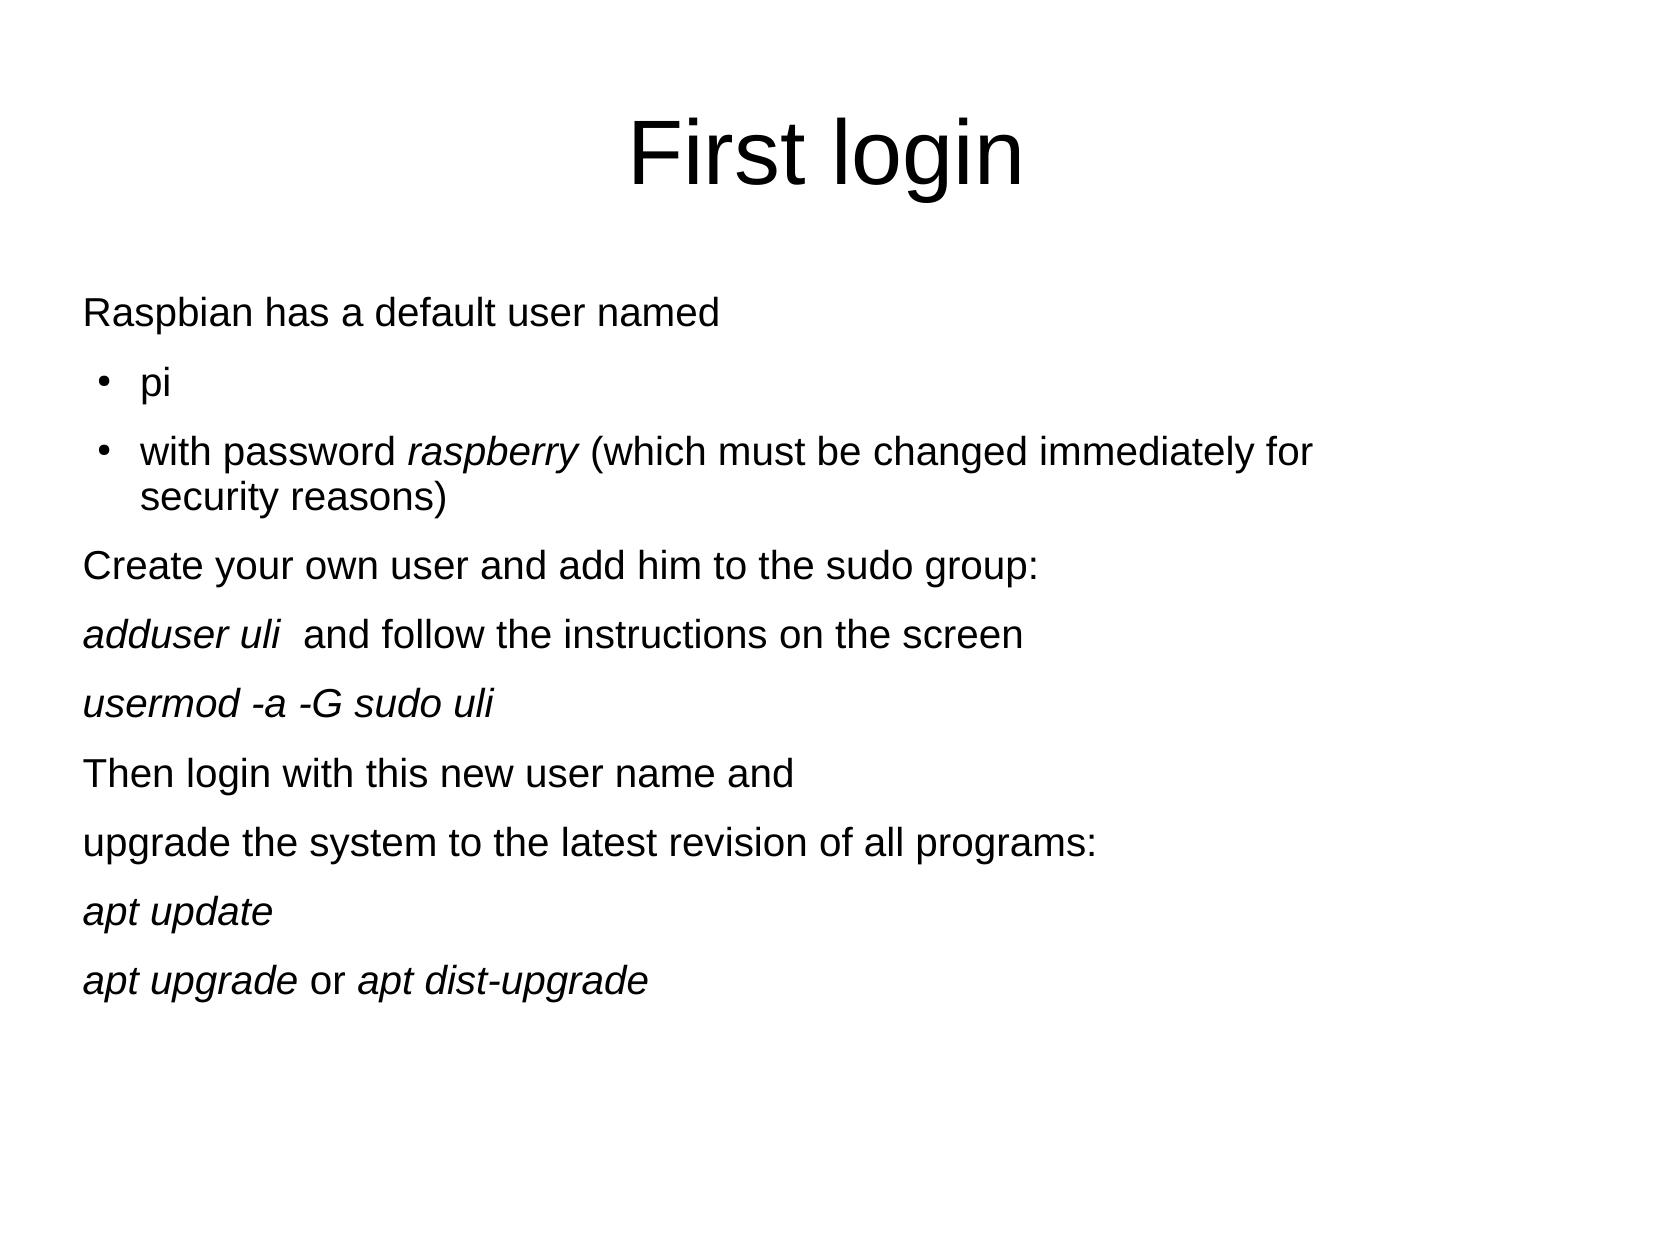

# First login
Raspbian has a default user named
pi
with password raspberry (which must be changed immediately for
security reasons)
Create your own user and add him to the sudo group:
adduser uli and follow the instructions on the screen
usermod -a -G sudo uli
Then login with this new user name and
upgrade the system to the latest revision of all programs:
apt update
apt upgrade or apt dist-upgrade